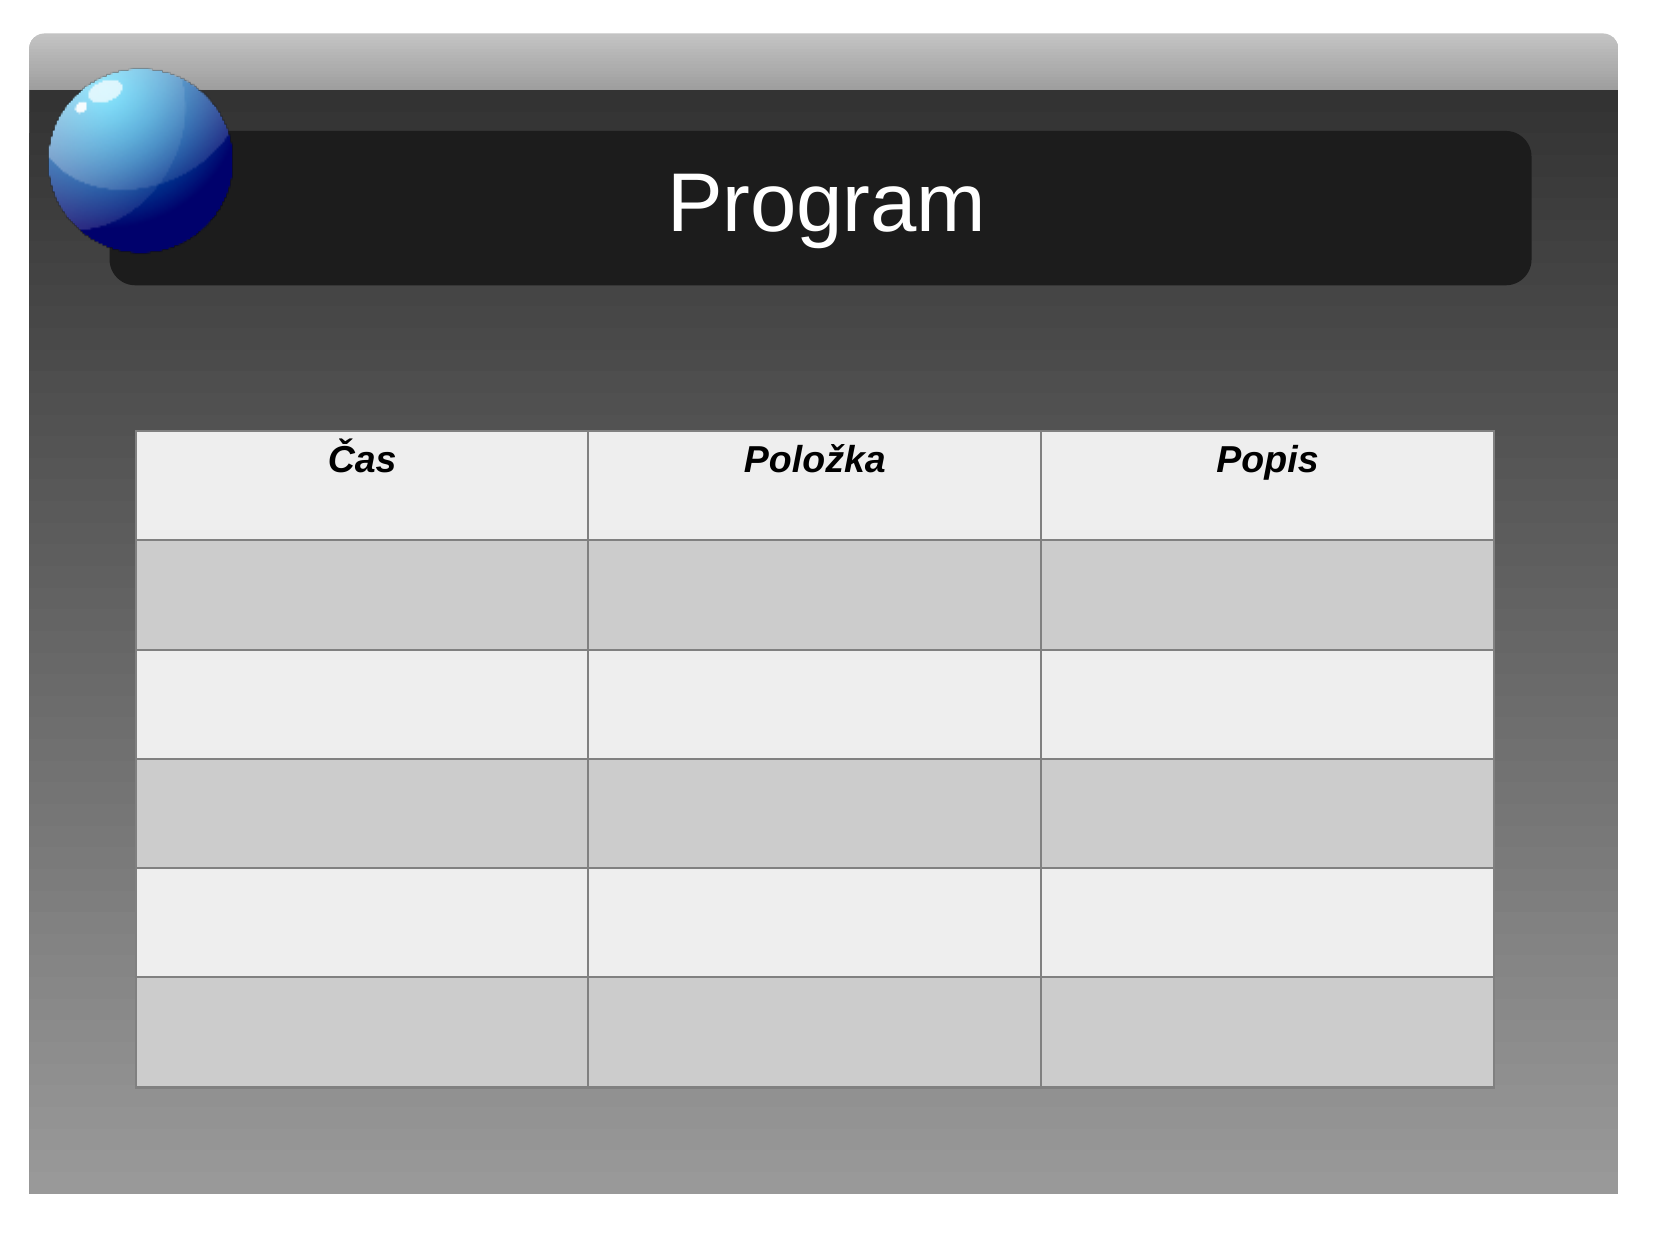

# Program
| Čas | Položka | Popis |
| --- | --- | --- |
| | | |
| | | |
| | | |
| | | |
| | | |